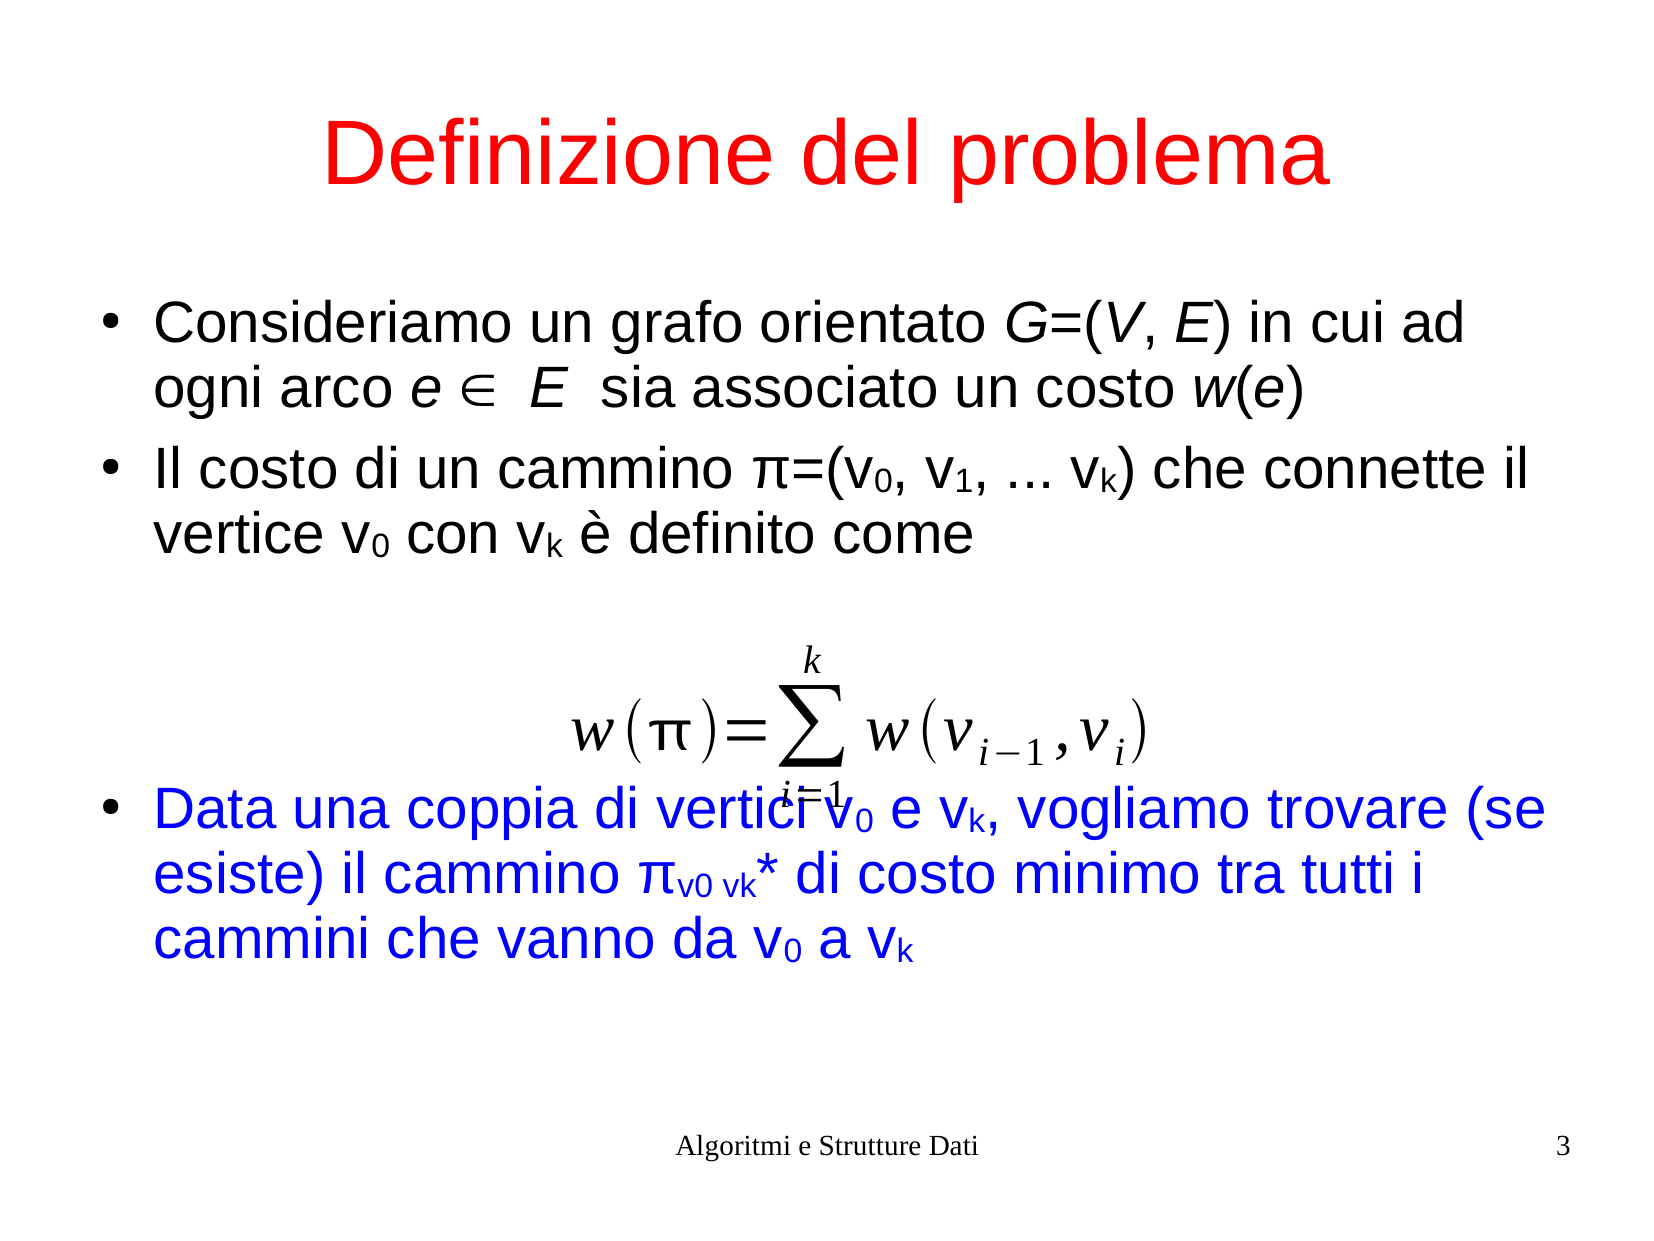

# Definizione del problema
Consideriamo un grafo orientato G=(V, E) in cui ad ogni arco e  E sia associato un costo w(e)
Il costo di un cammino π=(v0, v1, ... vk) che connette il vertice v0 con vk è definito come
Data una coppia di vertici v0 e vk, vogliamo trovare (se esiste) il cammino πv0 vk* di costo minimo tra tutti i cammini che vanno da v0 a vk
Algoritmi e Strutture Dati
3